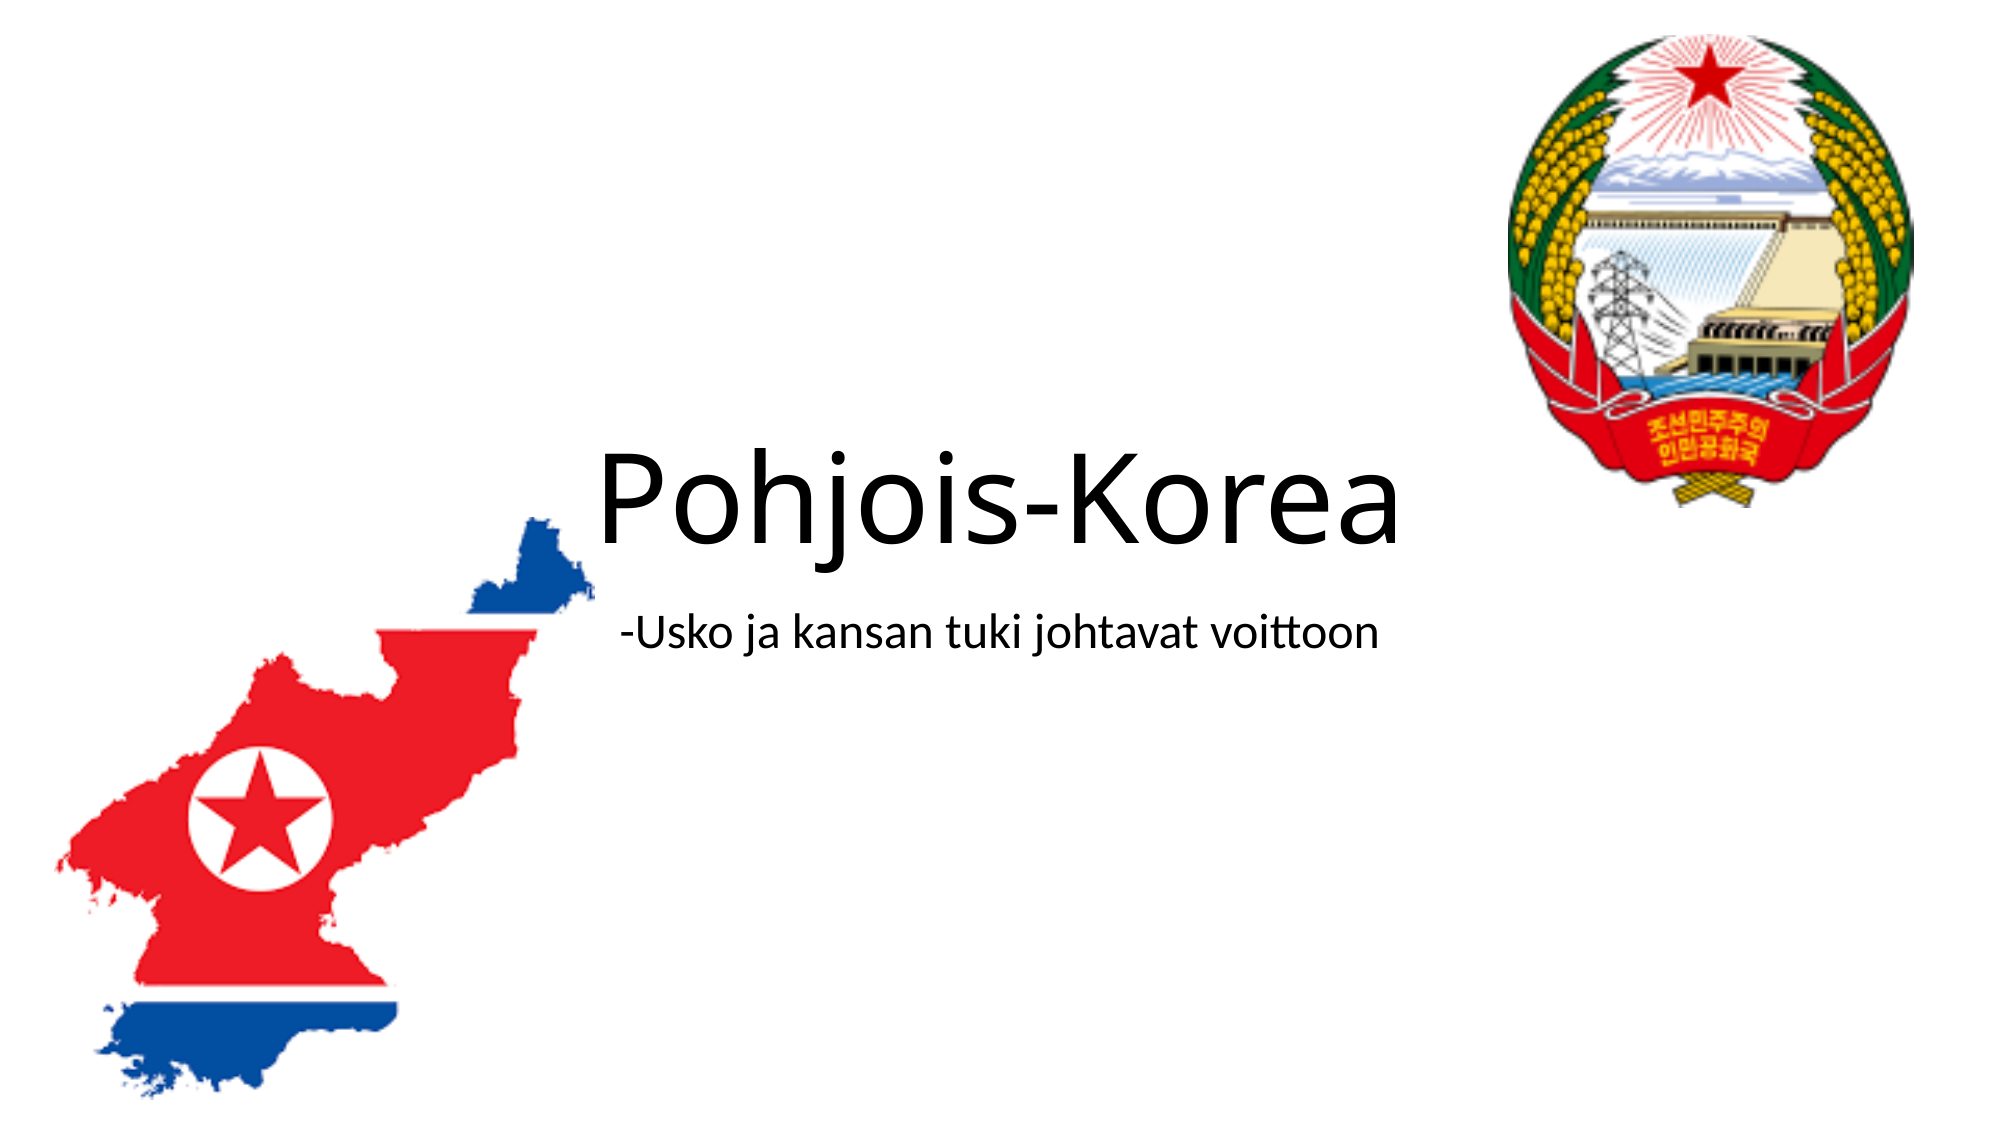

Pohjois-Korea
-Usko ja kansan tuki johtavat voittoon